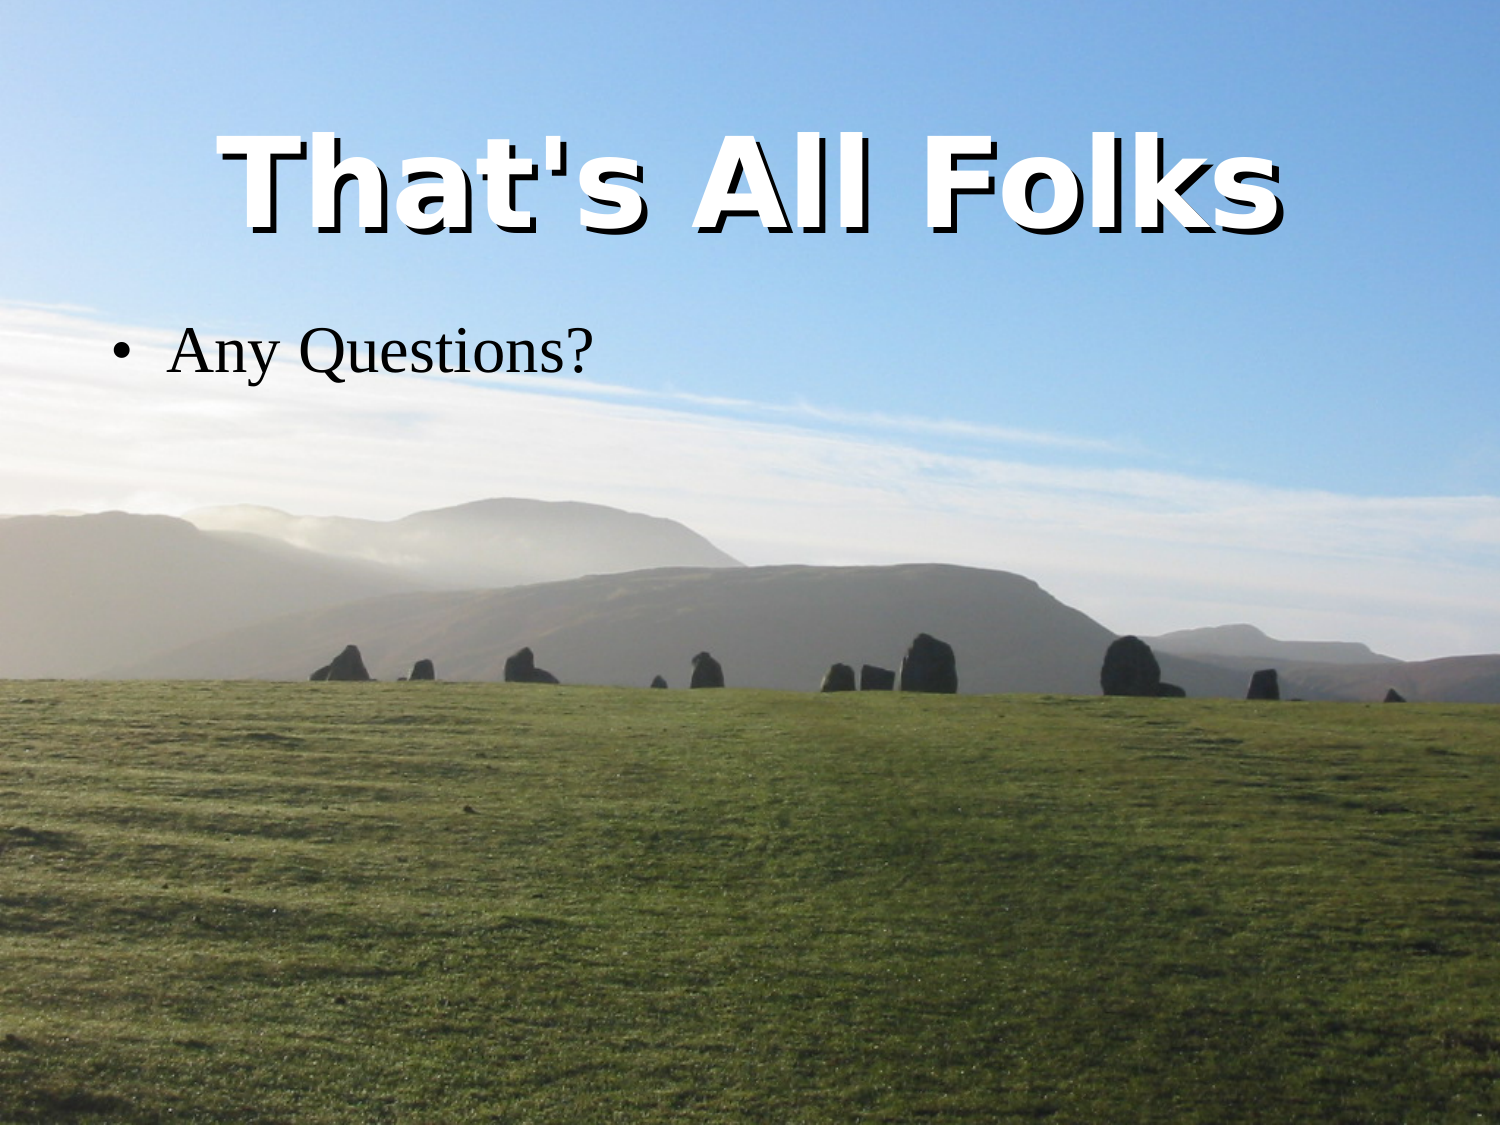

# That's All Folks
Any Questions?
152